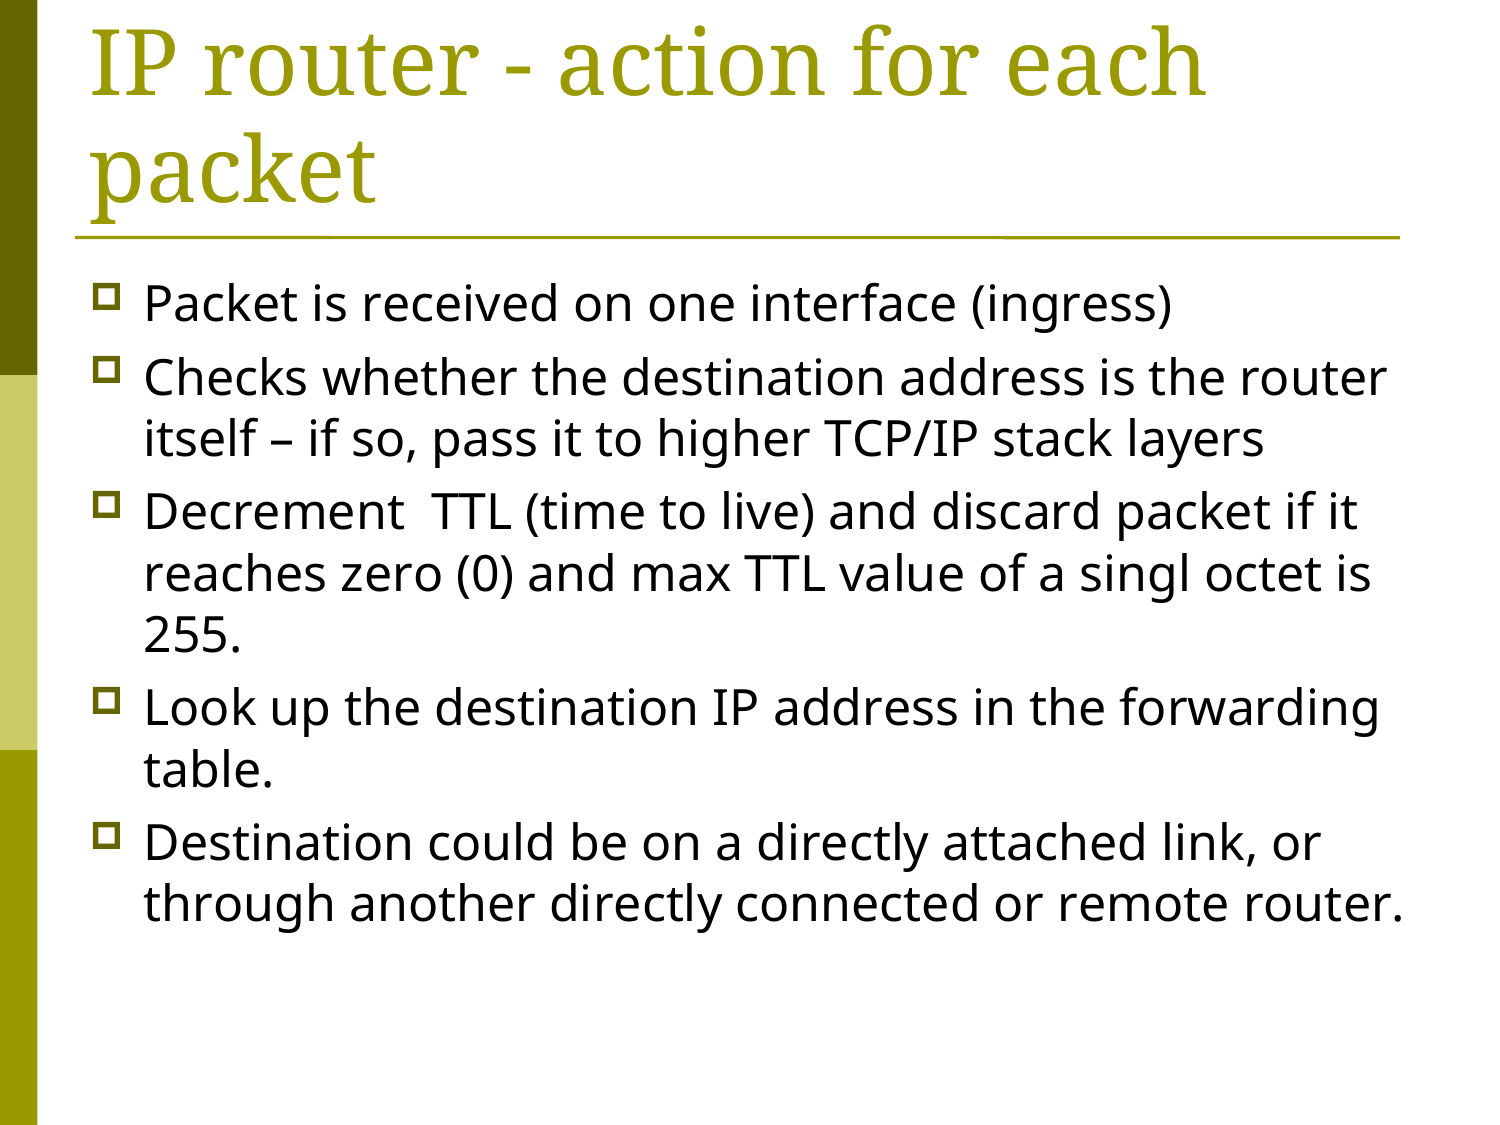

# IP router - action for each packet
Packet is received on one interface (ingress)
Checks whether the destination address is the router itself – if so, pass it to higher TCP/IP stack layers
Decrement TTL (time to live) and discard packet if it reaches zero (0) and max TTL value of a singl octet is 255.
Look up the destination IP address in the forwarding table.
Destination could be on a directly attached link, or through another directly connected or remote router.